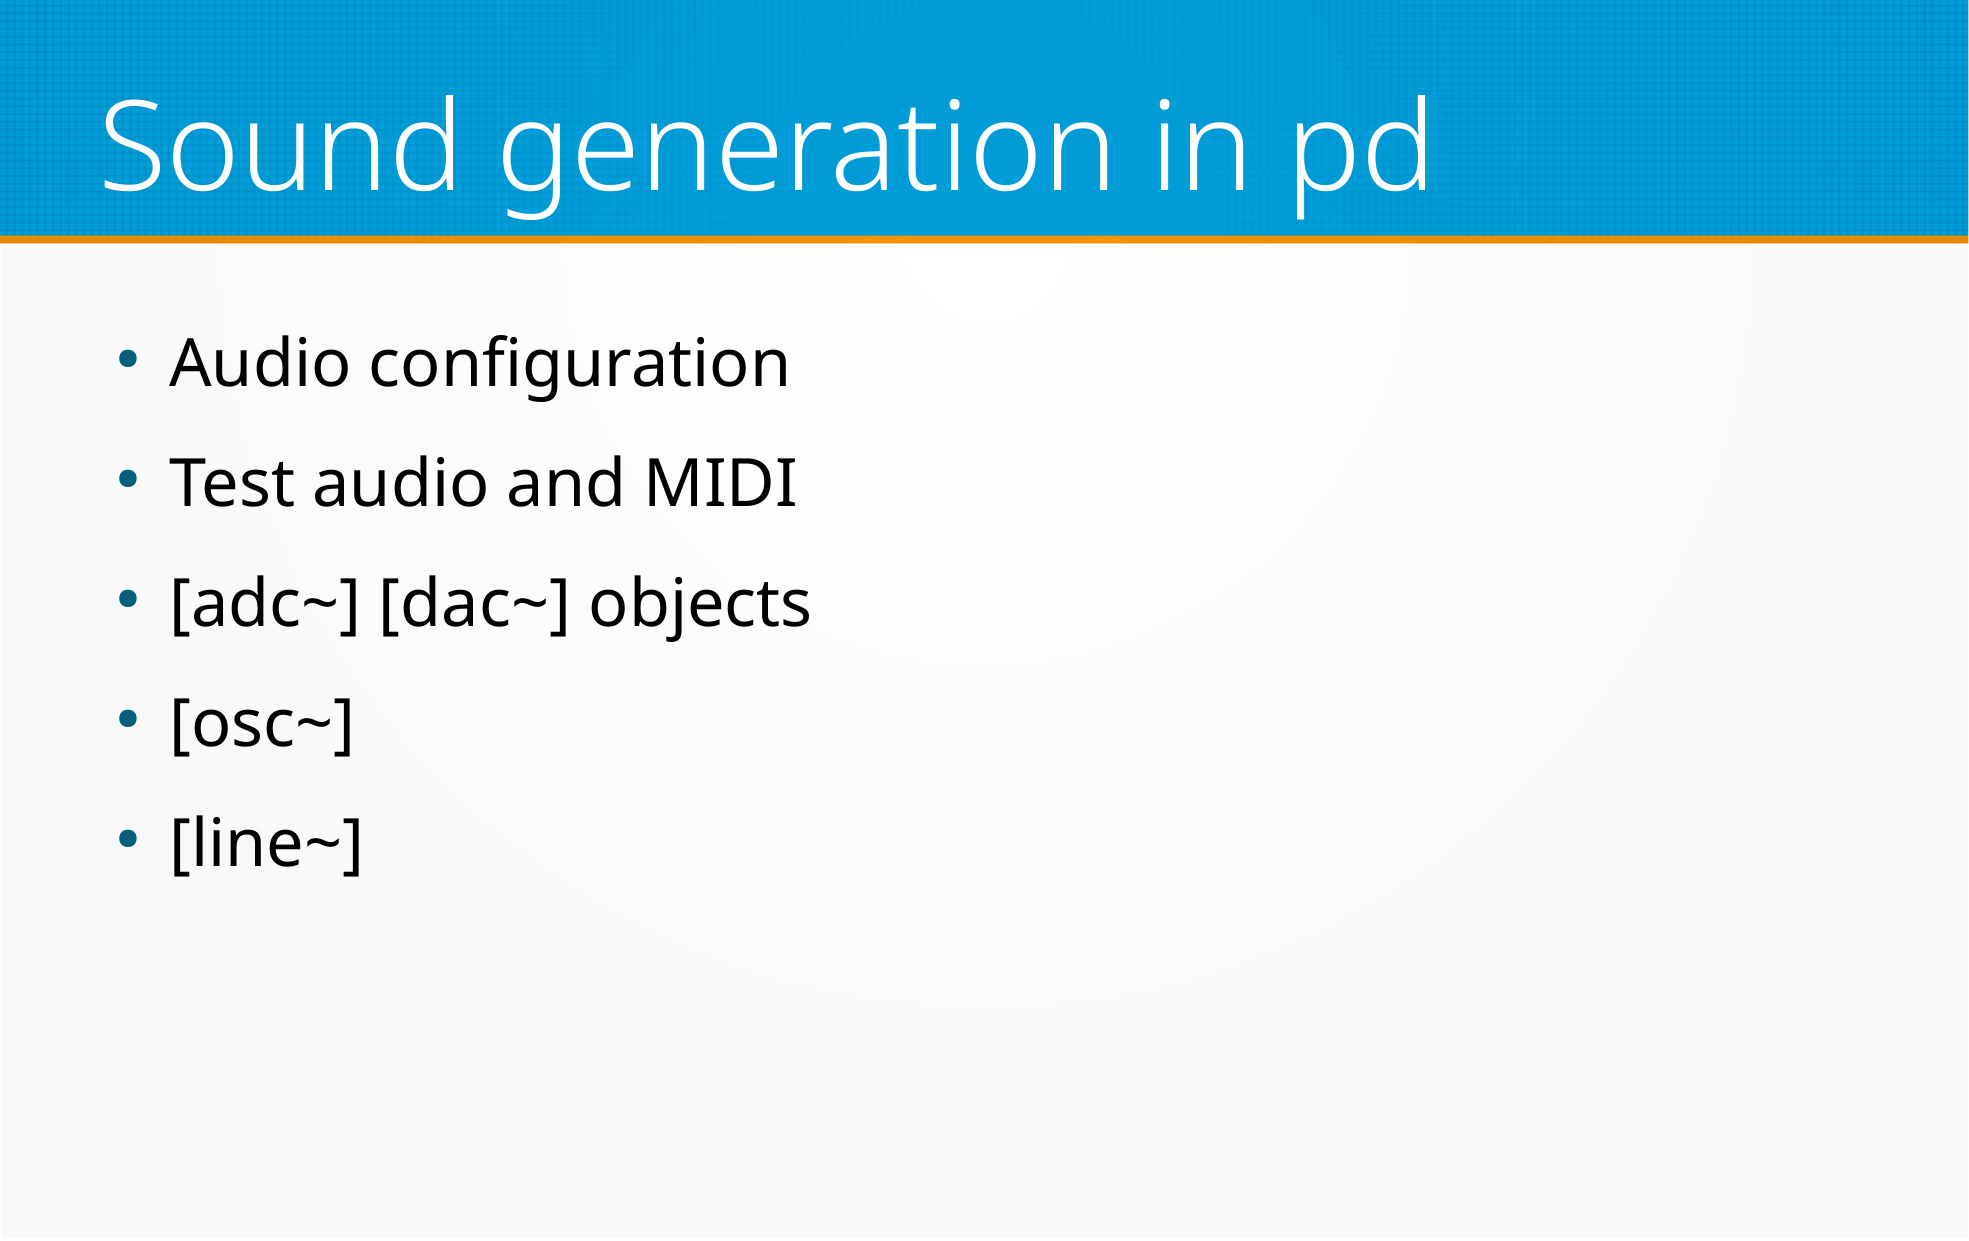

# Sound generation in pd
Audio configuration
Test audio and MIDI
[adc~] [dac~] objects
[osc~]
[line~]